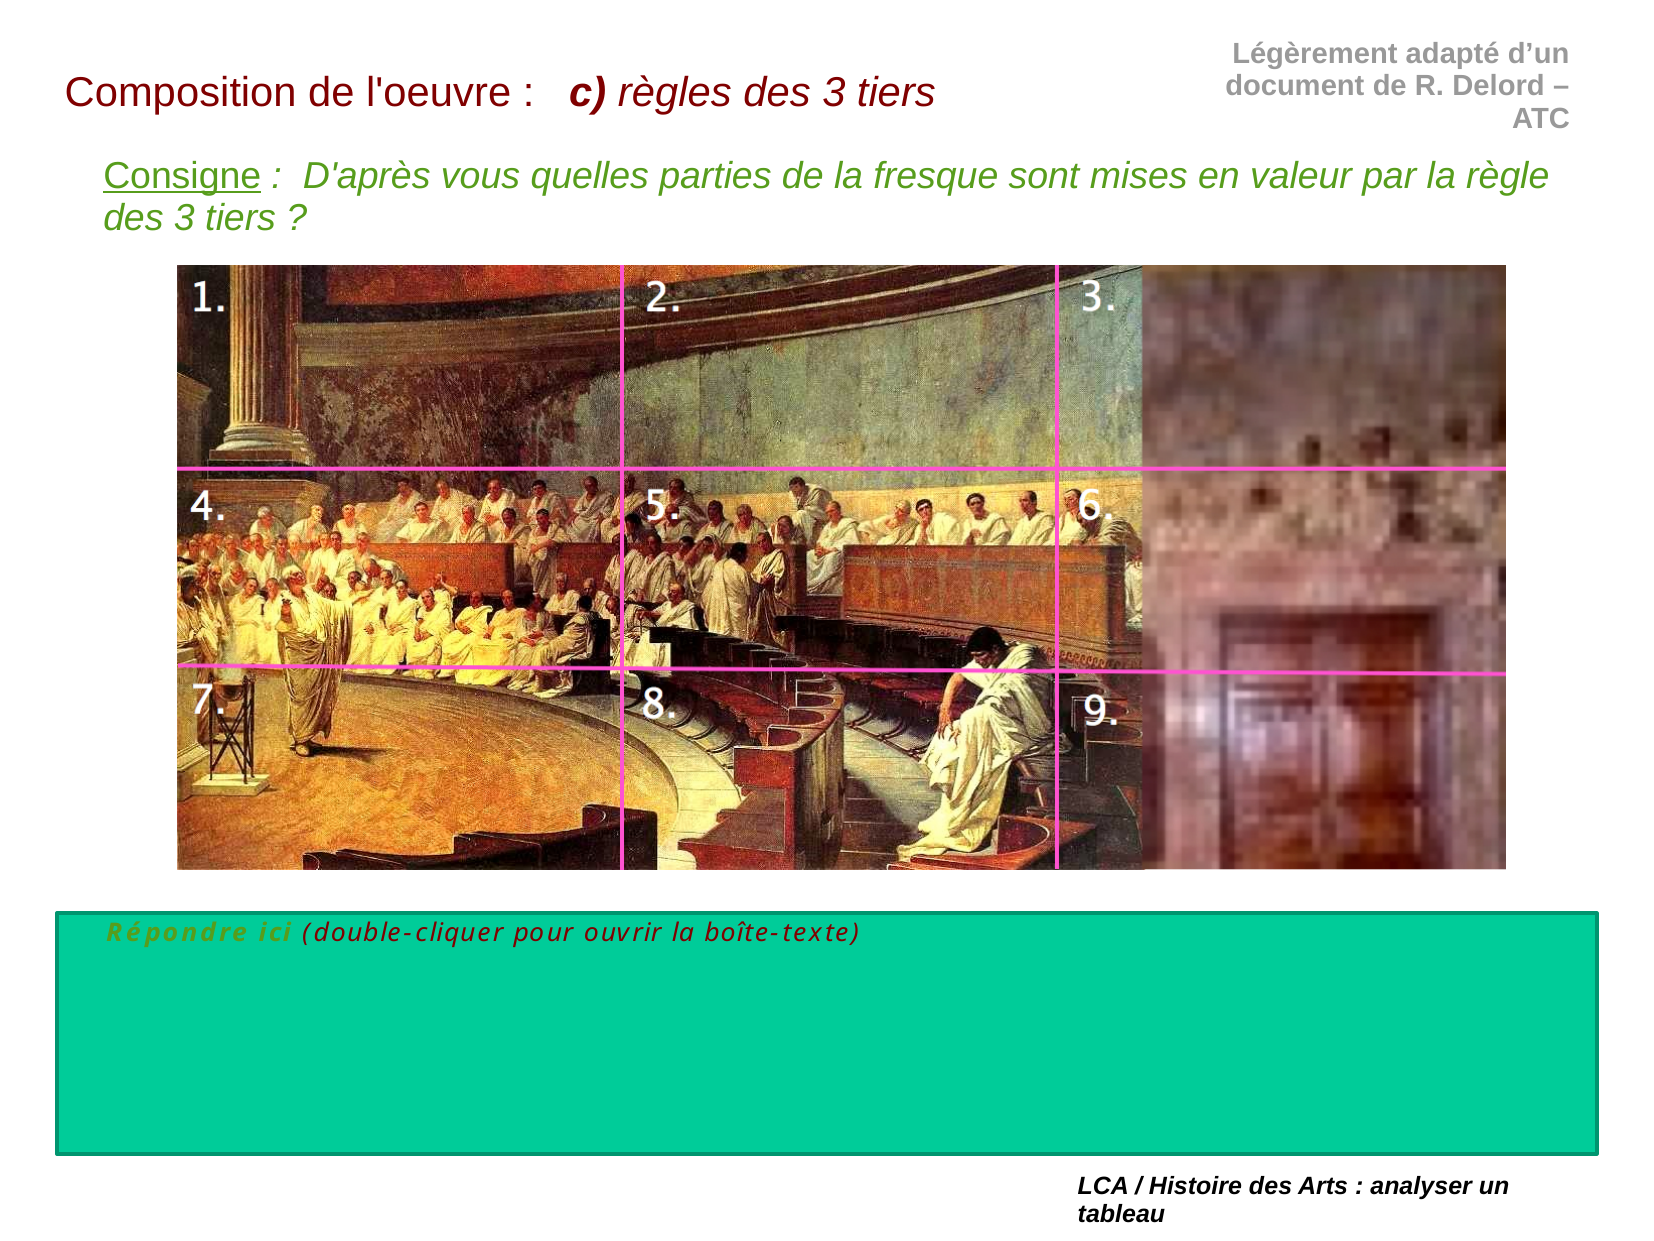

#  Composition de l'oeuvre : c) règles des 3 tiers
Légèrement adapté d’un document de R. Delord – ATC
Consigne : D'après vous quelles parties de la fresque sont mises en valeur par la règle des 3 tiers ?
LCA / Histoire des Arts : analyser un tableau